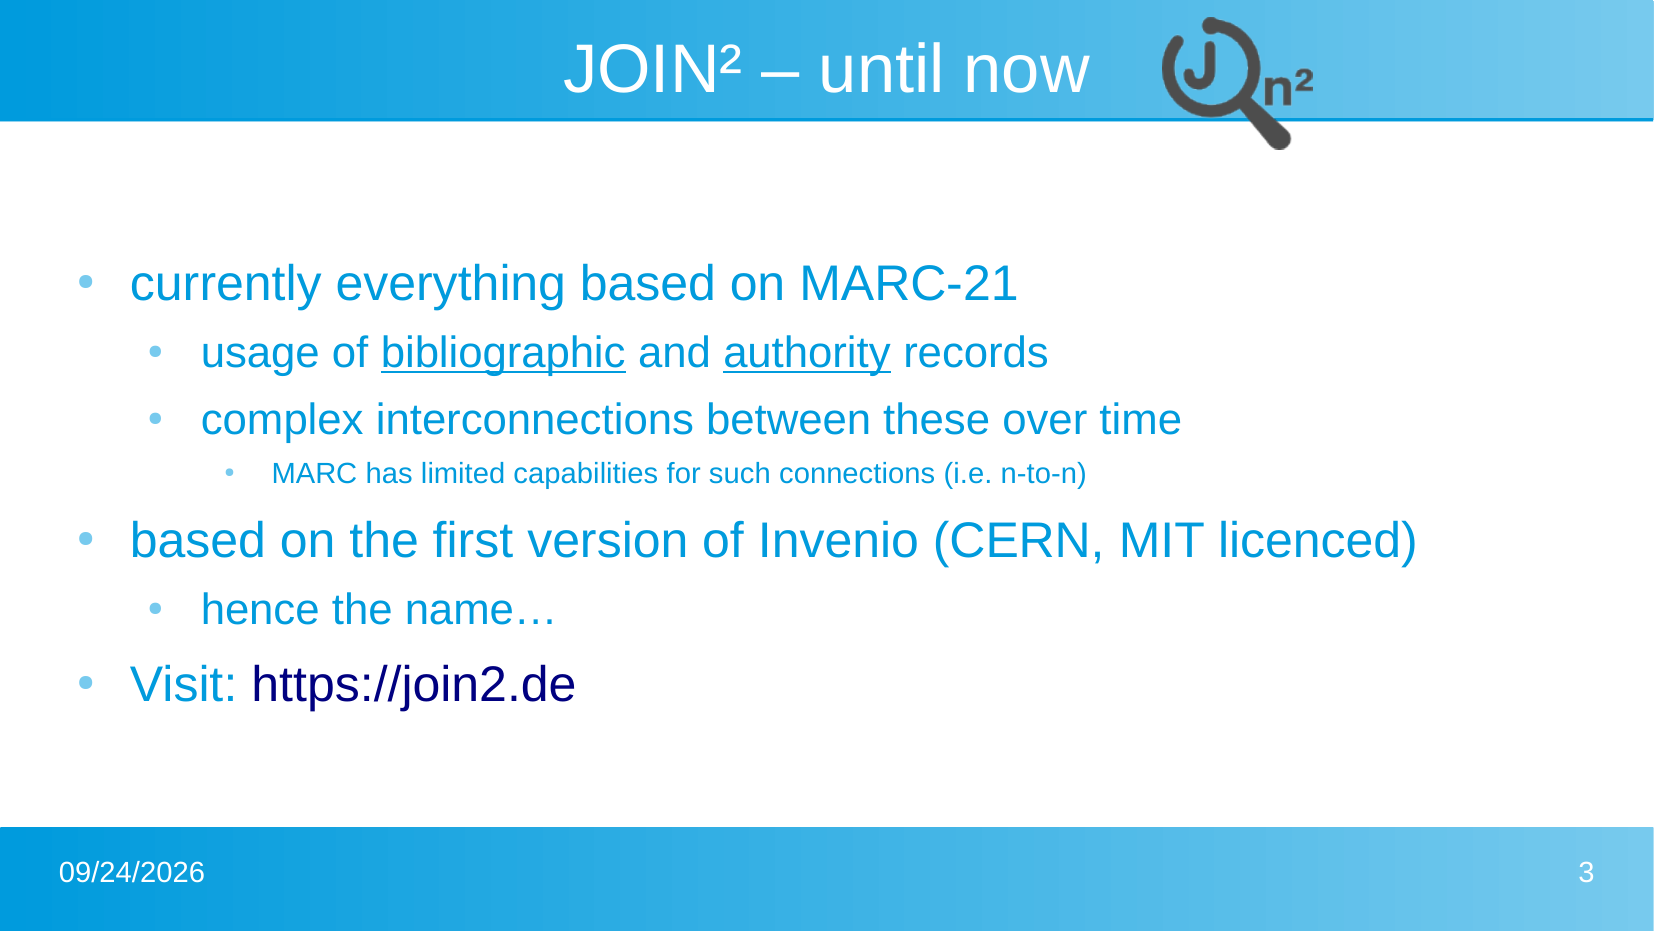

# JOIN² – until now
currently everything based on MARC-21
usage of bibliographic and authority records
complex interconnections between these over time
MARC has limited capabilities for such connections (i.e. n-to-n)
based on the first version of Invenio (CERN, MIT licenced)
hence the name…
Visit: https://join2.de
3